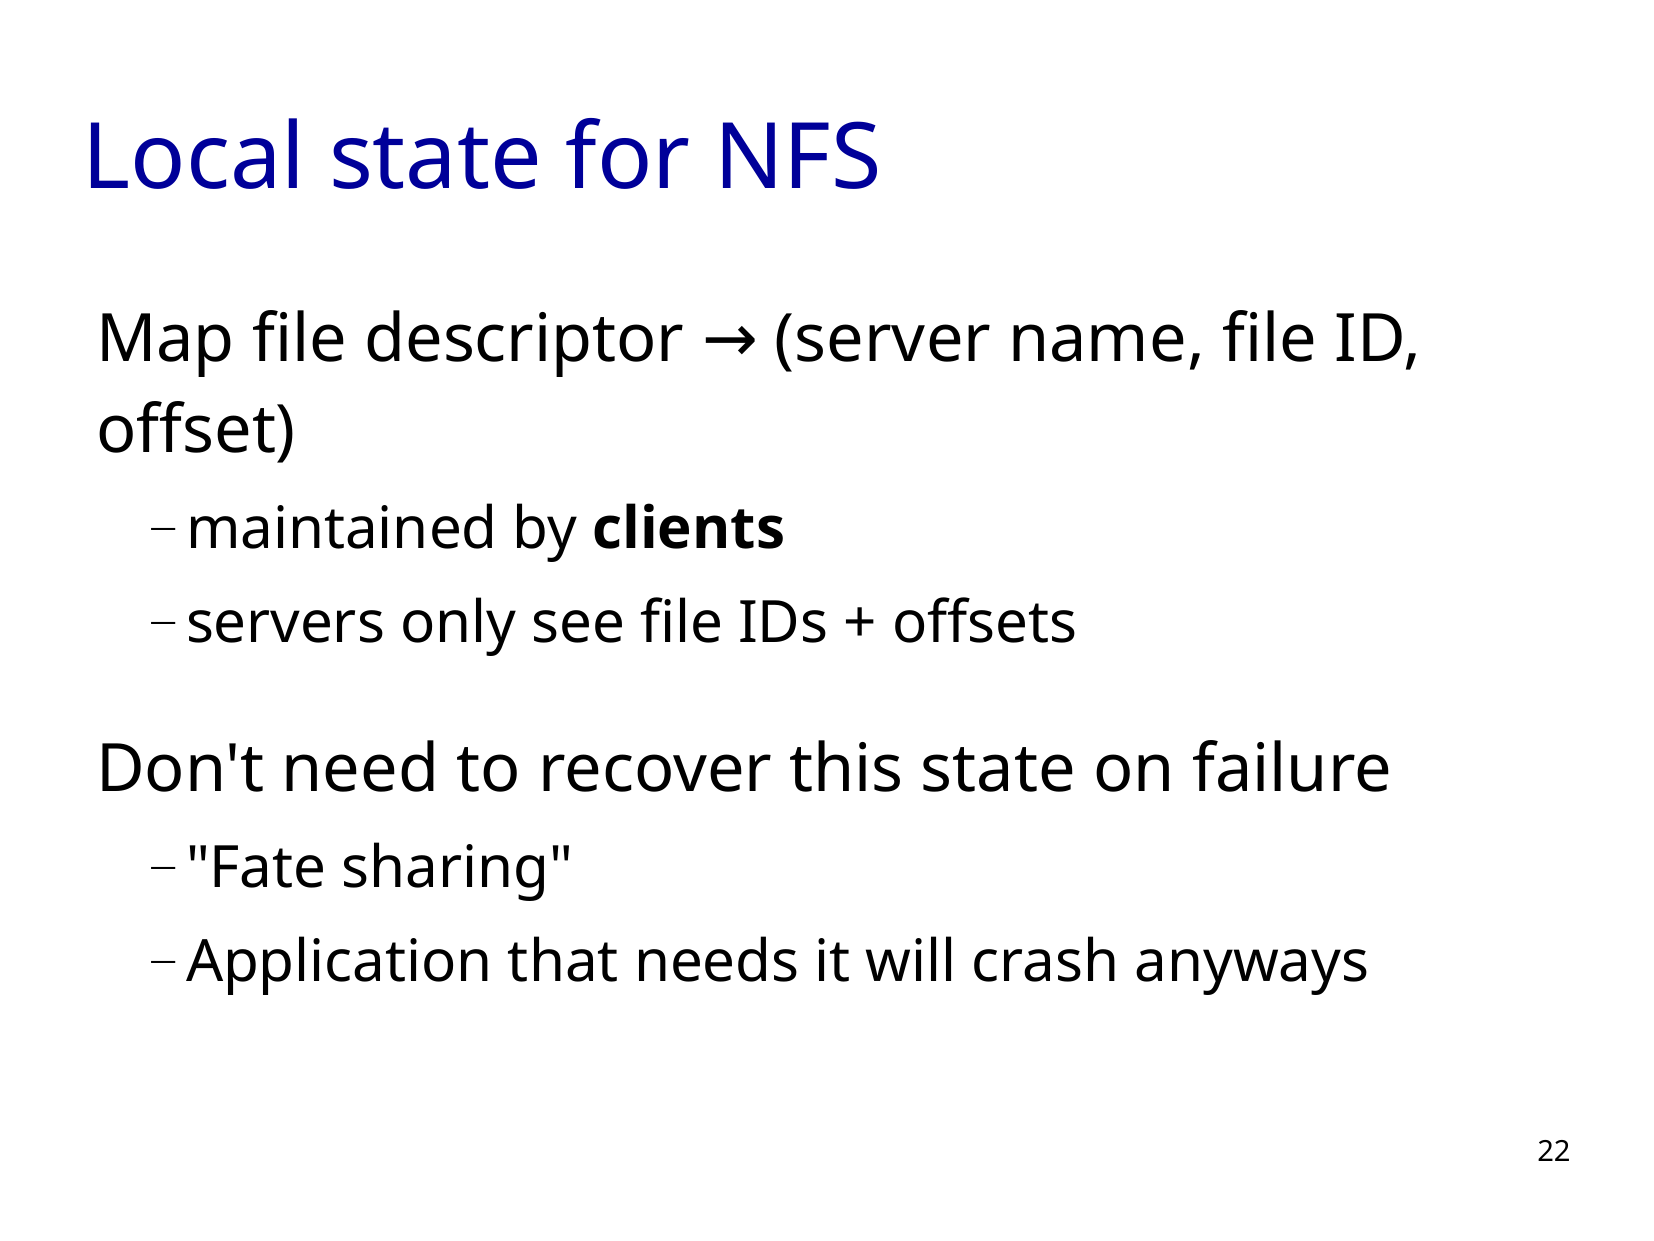

# Local state for NFS
Map file descriptor → (server name, file ID, offset)
maintained by clients
servers only see file IDs + offsets
Don't need to recover this state on failure
"Fate sharing"
Application that needs it will crash anyways
22